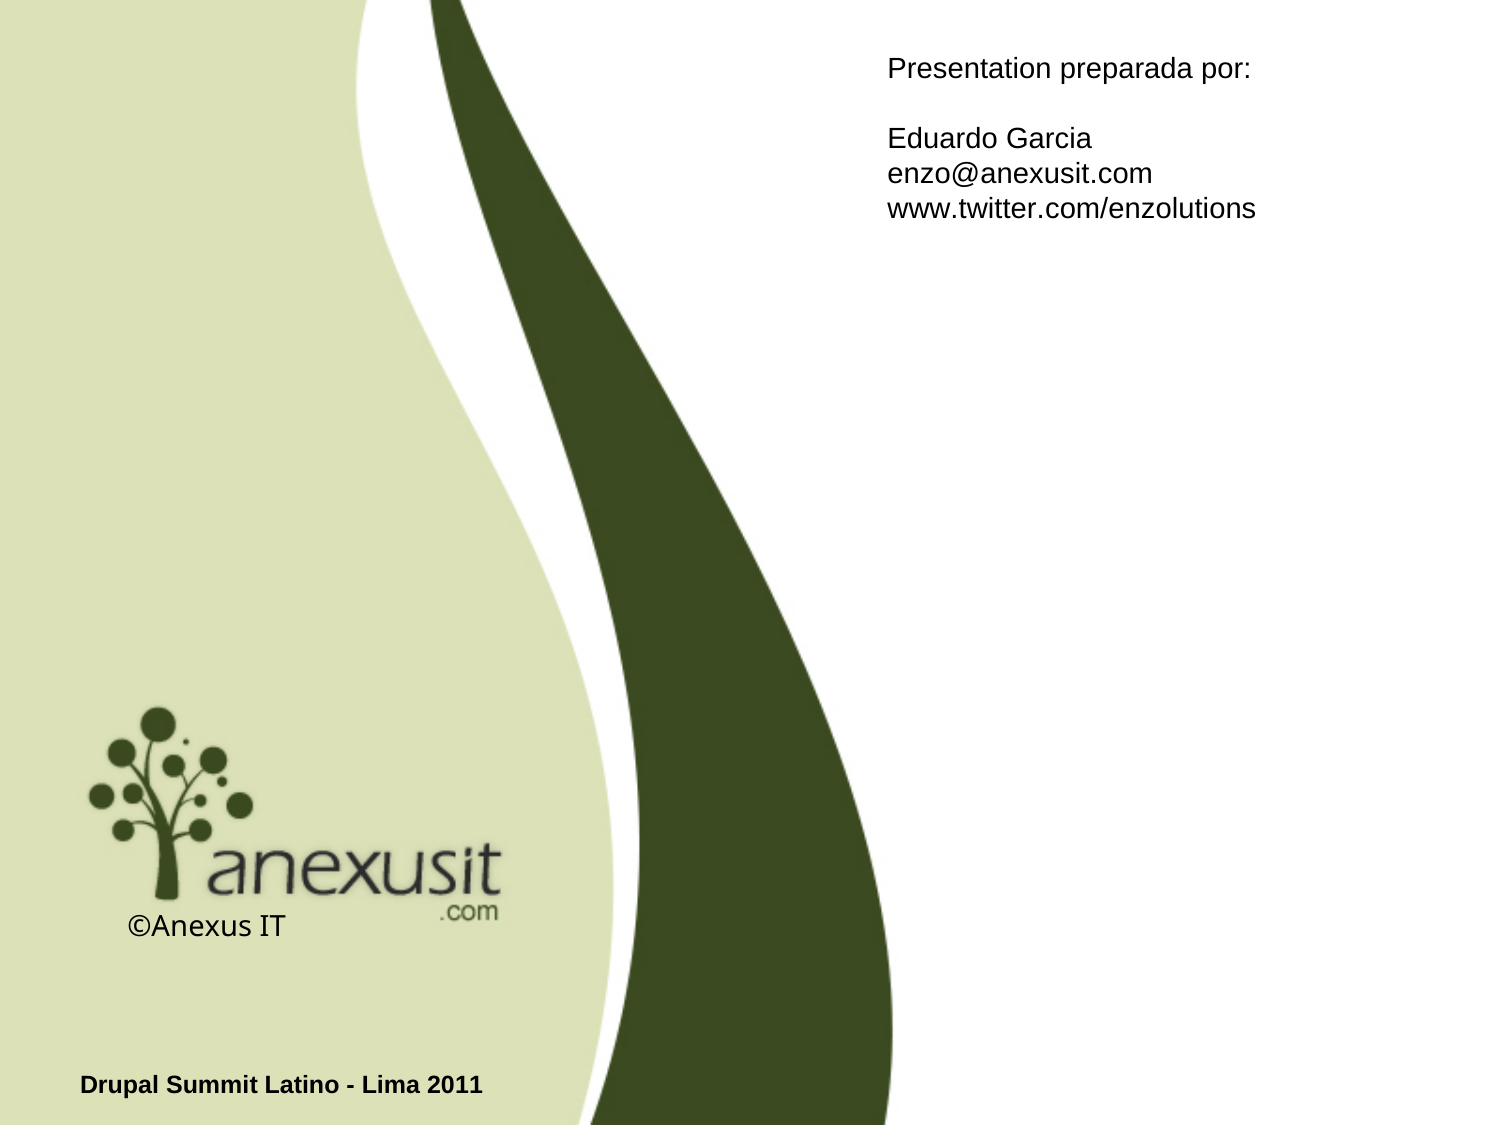

Presentation preparada por:
Eduardo Garcia
enzo@anexusit.com
www.twitter.com/enzolutions
©Anexus IT
Drupal Summit Latino - Lima 2011